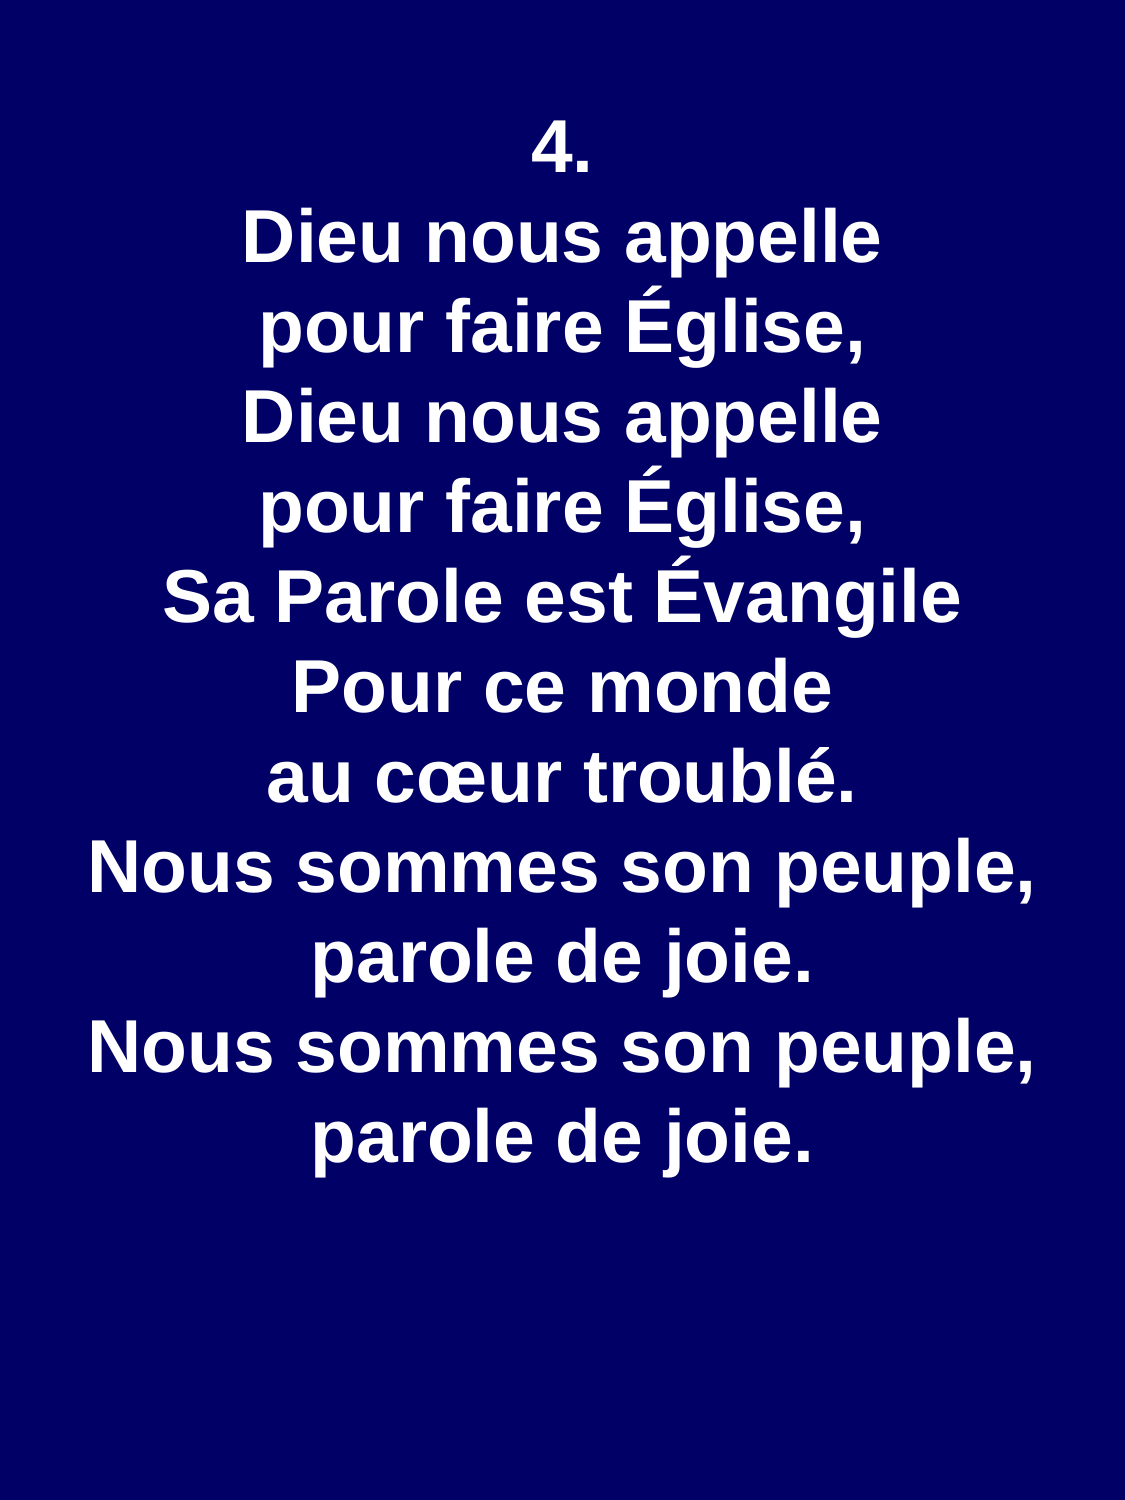

4.
Dieu nous appelle
pour faire Église,
Dieu nous appelle
pour faire Église,
Sa Parole est Évangile
Pour ce monde
au cœur troublé.
Nous sommes son peuple, parole de joie.
Nous sommes son peuple, parole de joie.